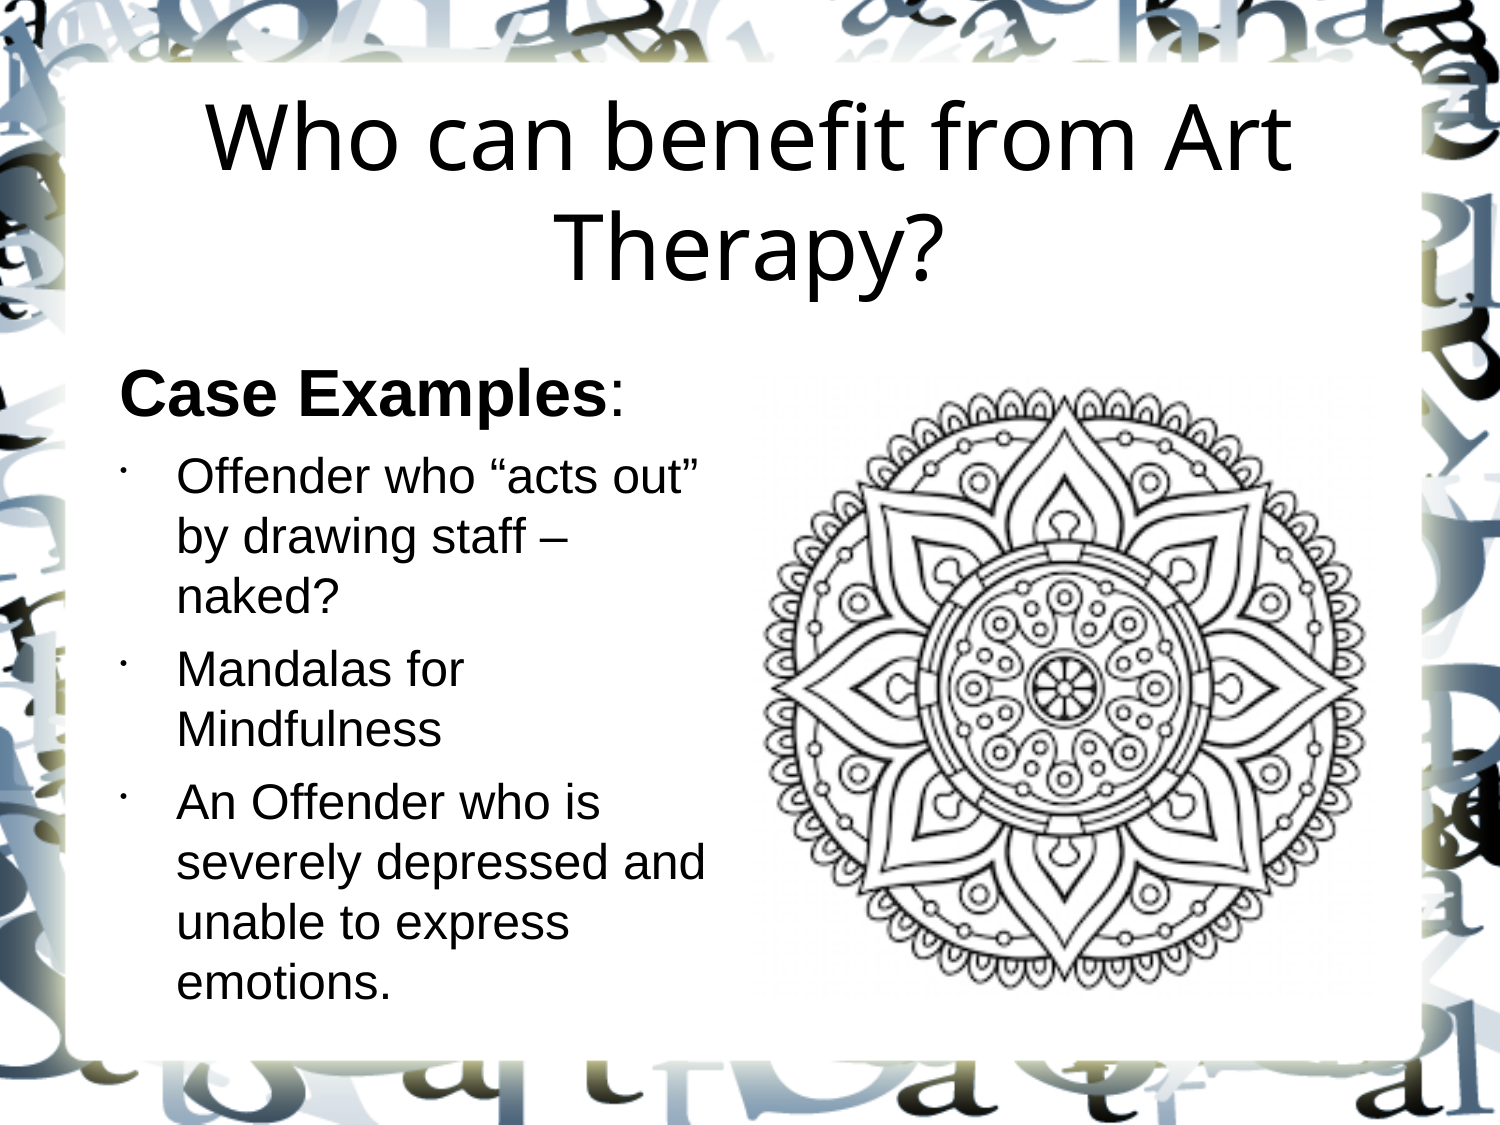

# Who can benefit from Art Therapy?
Case Examples:
Offender who “acts out” by drawing staff – naked?
Mandalas for Mindfulness
An Offender who is severely depressed and unable to express emotions.